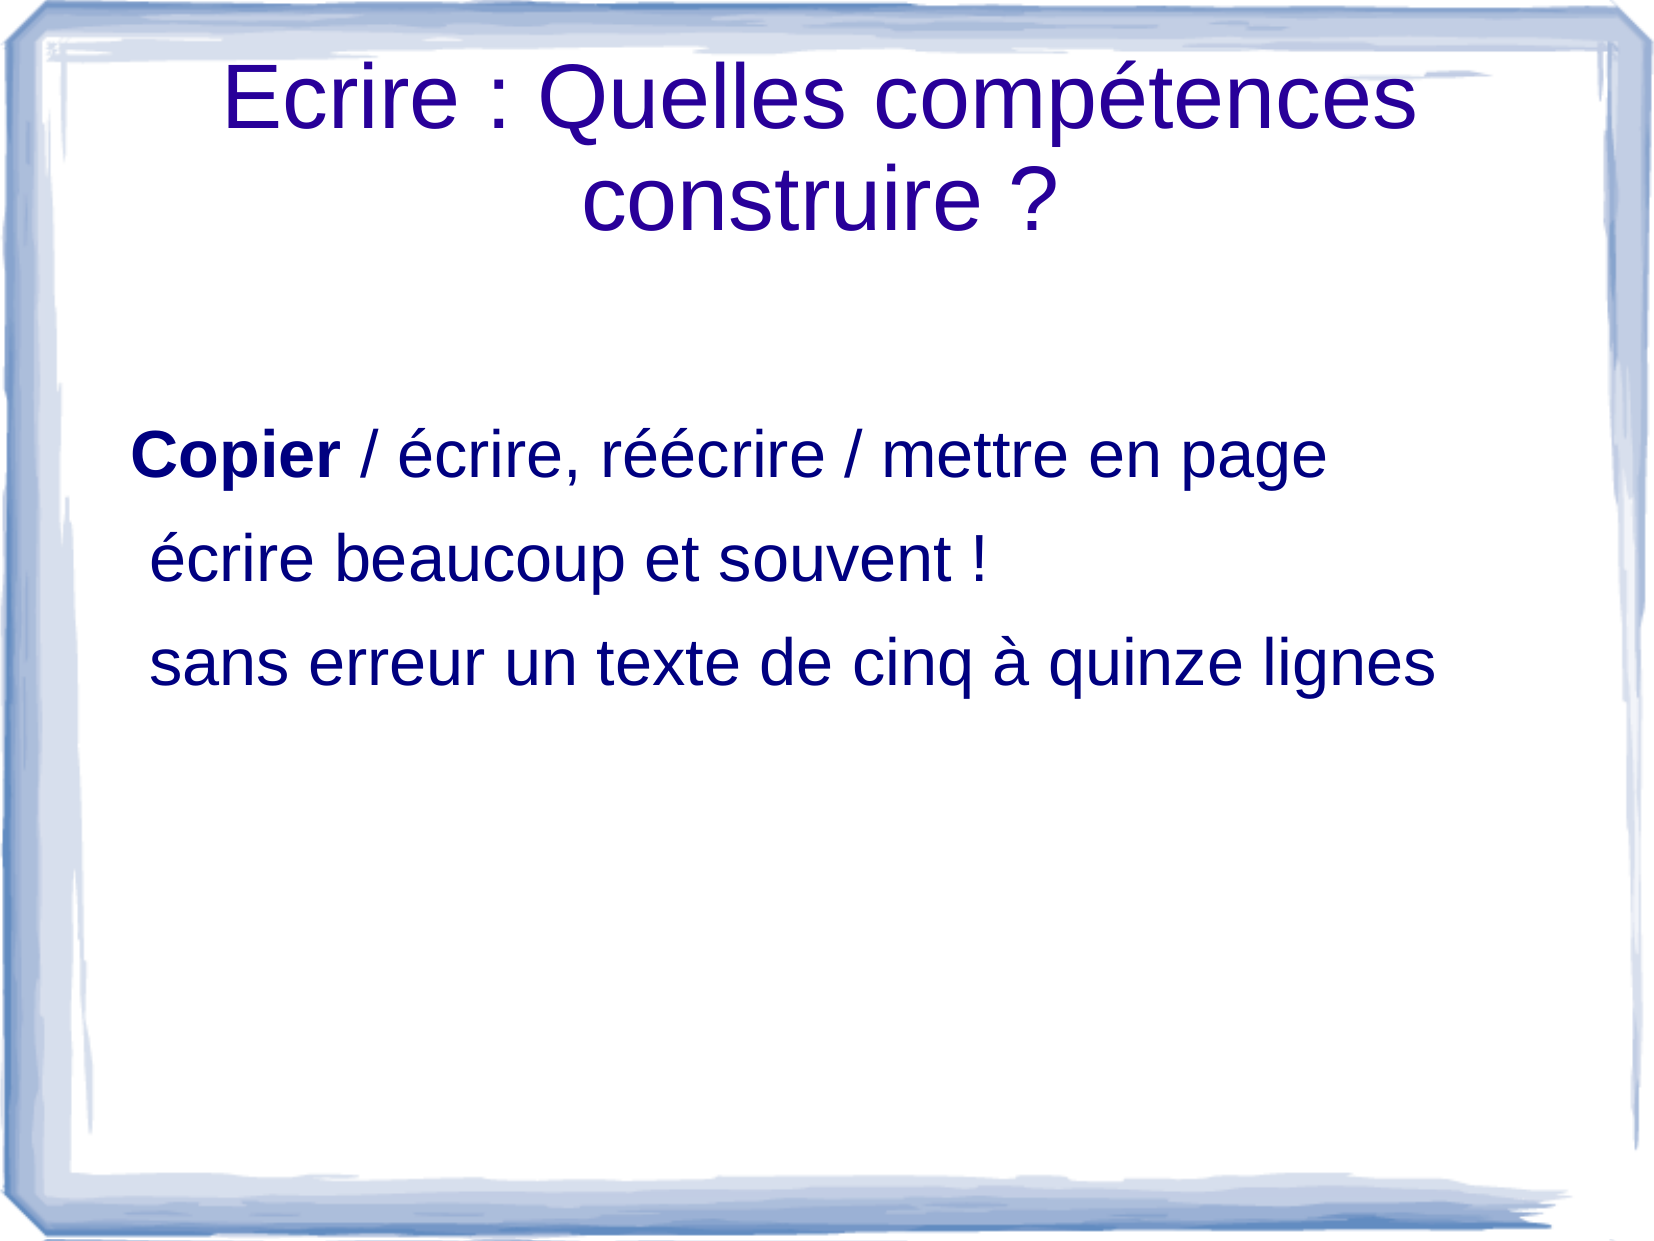

# Ecrire : Quelles compétences construire ?
Copier / écrire, réécrire / mettre en page
 écrire beaucoup et souvent !
 sans erreur un texte de cinq à quinze lignes